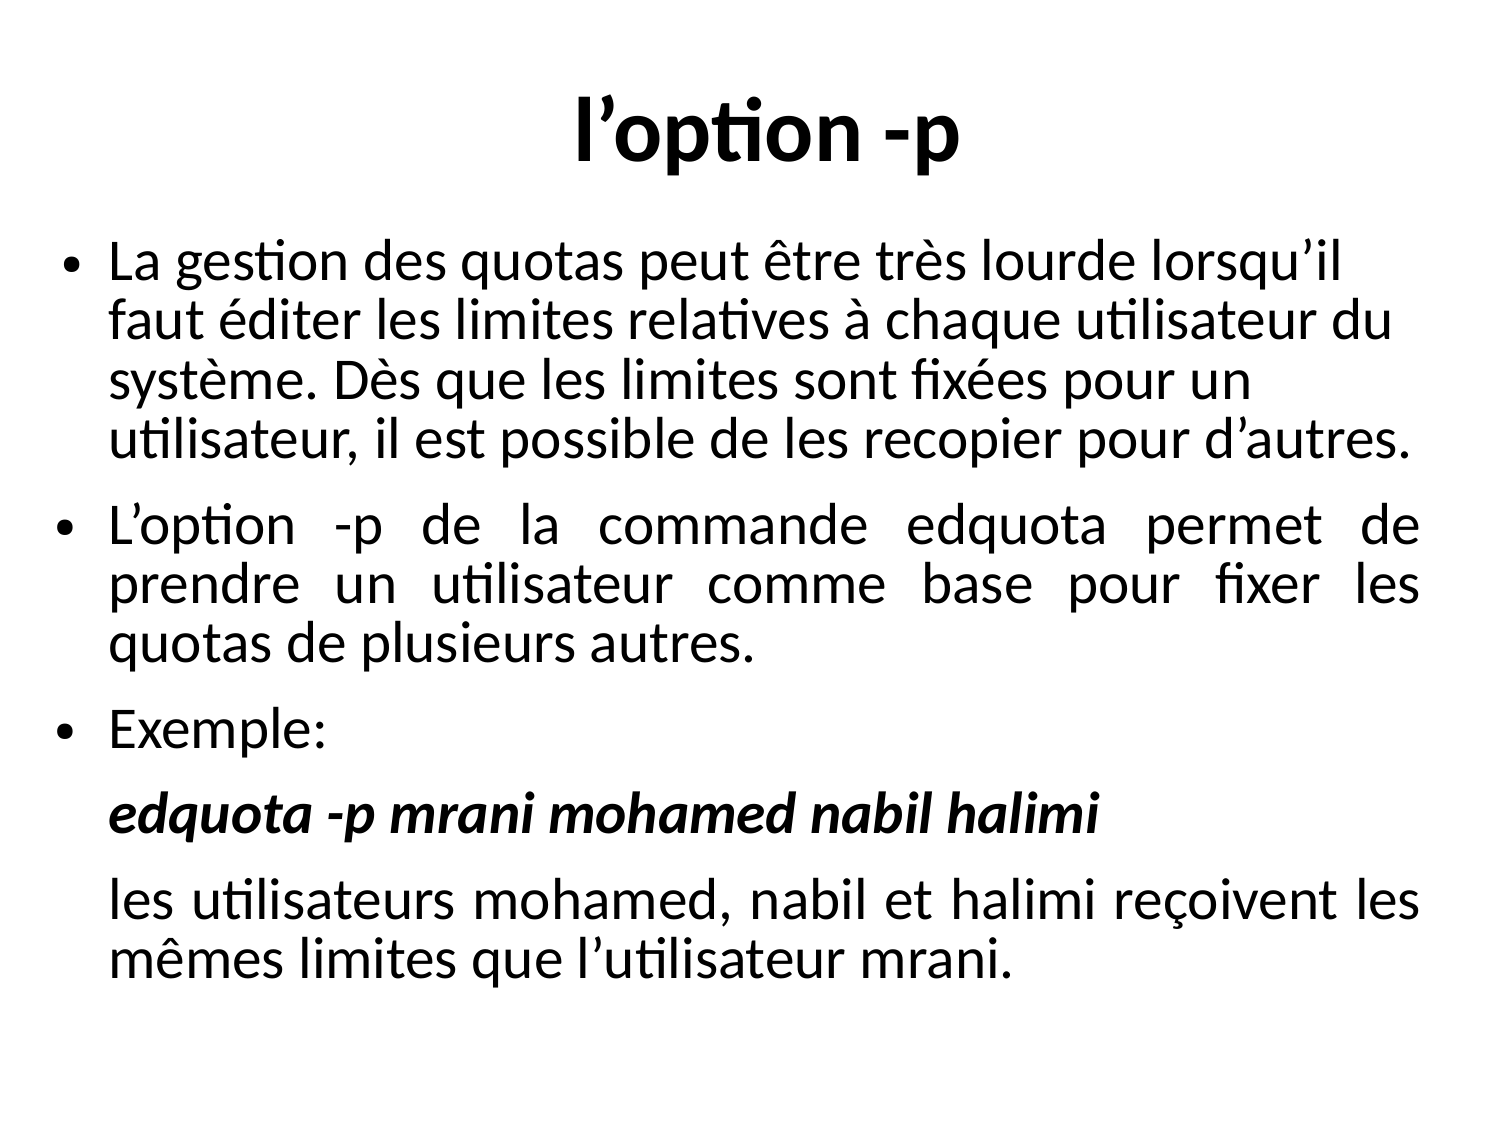

# l’option -p
La gestion des quotas peut être très lourde lorsqu’il faut éditer les limites relatives à chaque utilisateur du système. Dès que les limites sont fixées pour un utilisateur, il est possible de les recopier pour d’autres.
L’option -p de la commande edquota permet de prendre un utilisateur comme base pour fixer les quotas de plusieurs autres.
Exemple:
edquota -p mrani mohamed nabil halimi
les utilisateurs mohamed, nabil et halimi reçoivent les mêmes limites que l’utilisateur mrani.